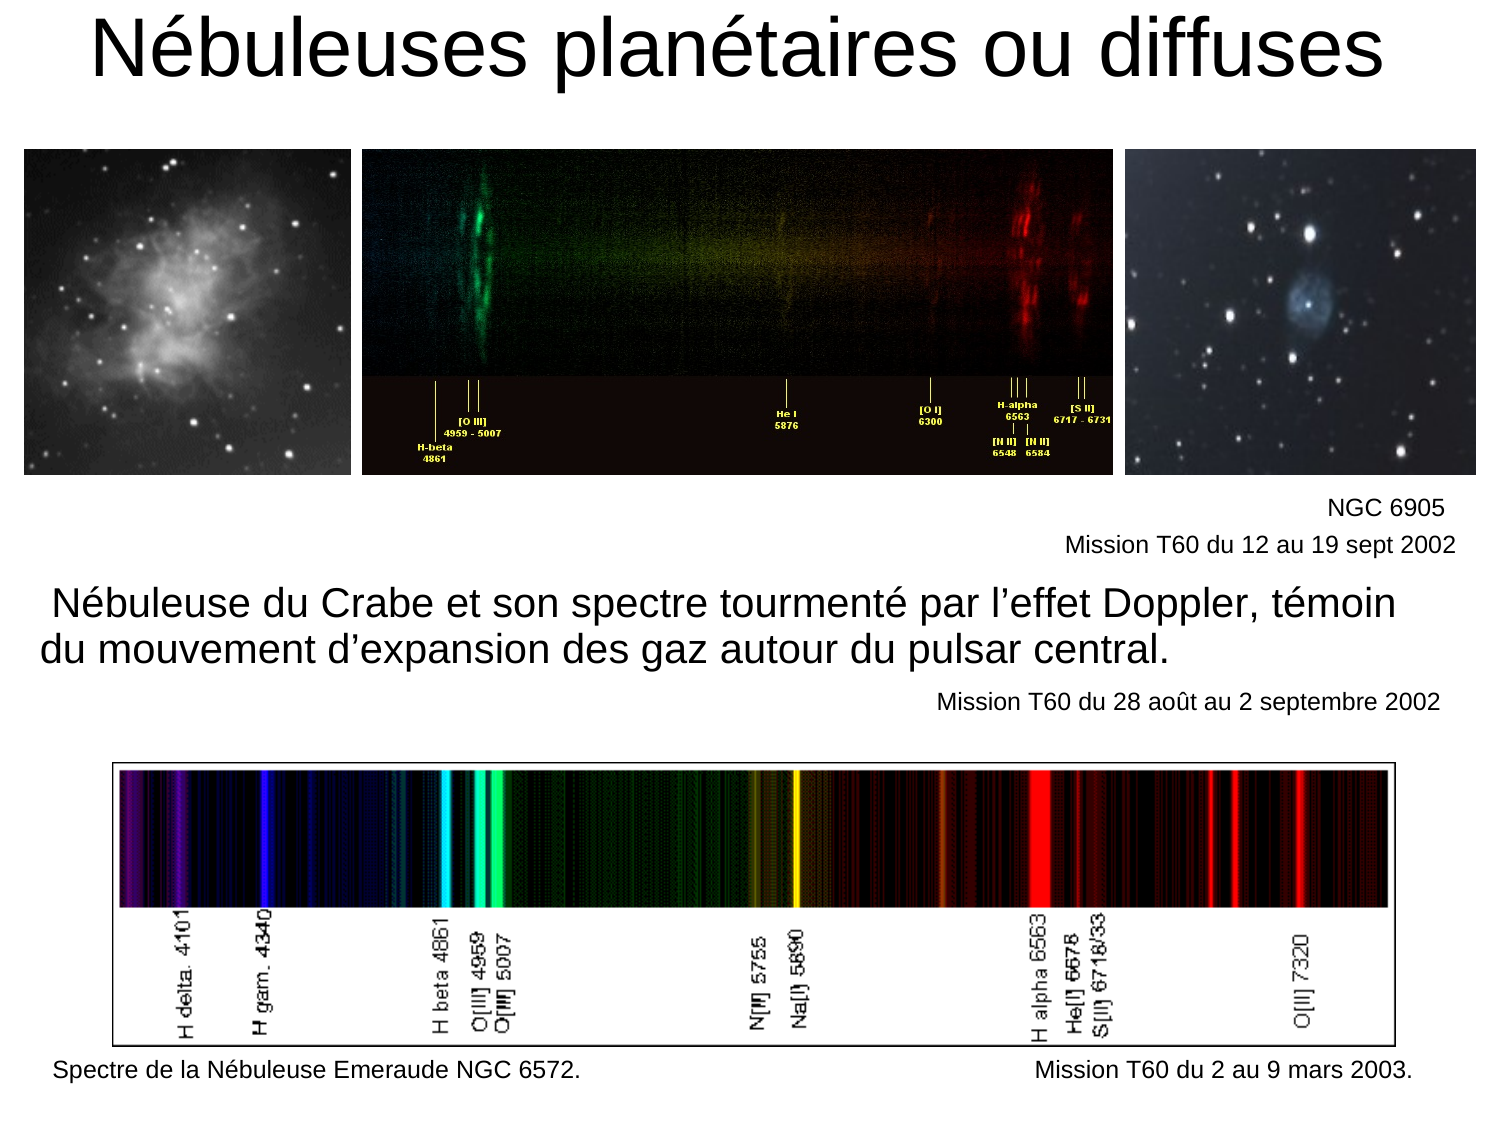

Nébuleuses planétaires ou diffuses
NGC 6905
Mission T60 du 12 au 19 sept 2002
 Nébuleuse du Crabe et son spectre tourmenté par l’effet Doppler, témoin
du mouvement d’expansion des gaz autour du pulsar central.
 Mission T60 du 28 août au 2 septembre 2002
Spectre de la Nébuleuse Emeraude NGC 6572. Mission T60 du 2 au 9 mars 2003.